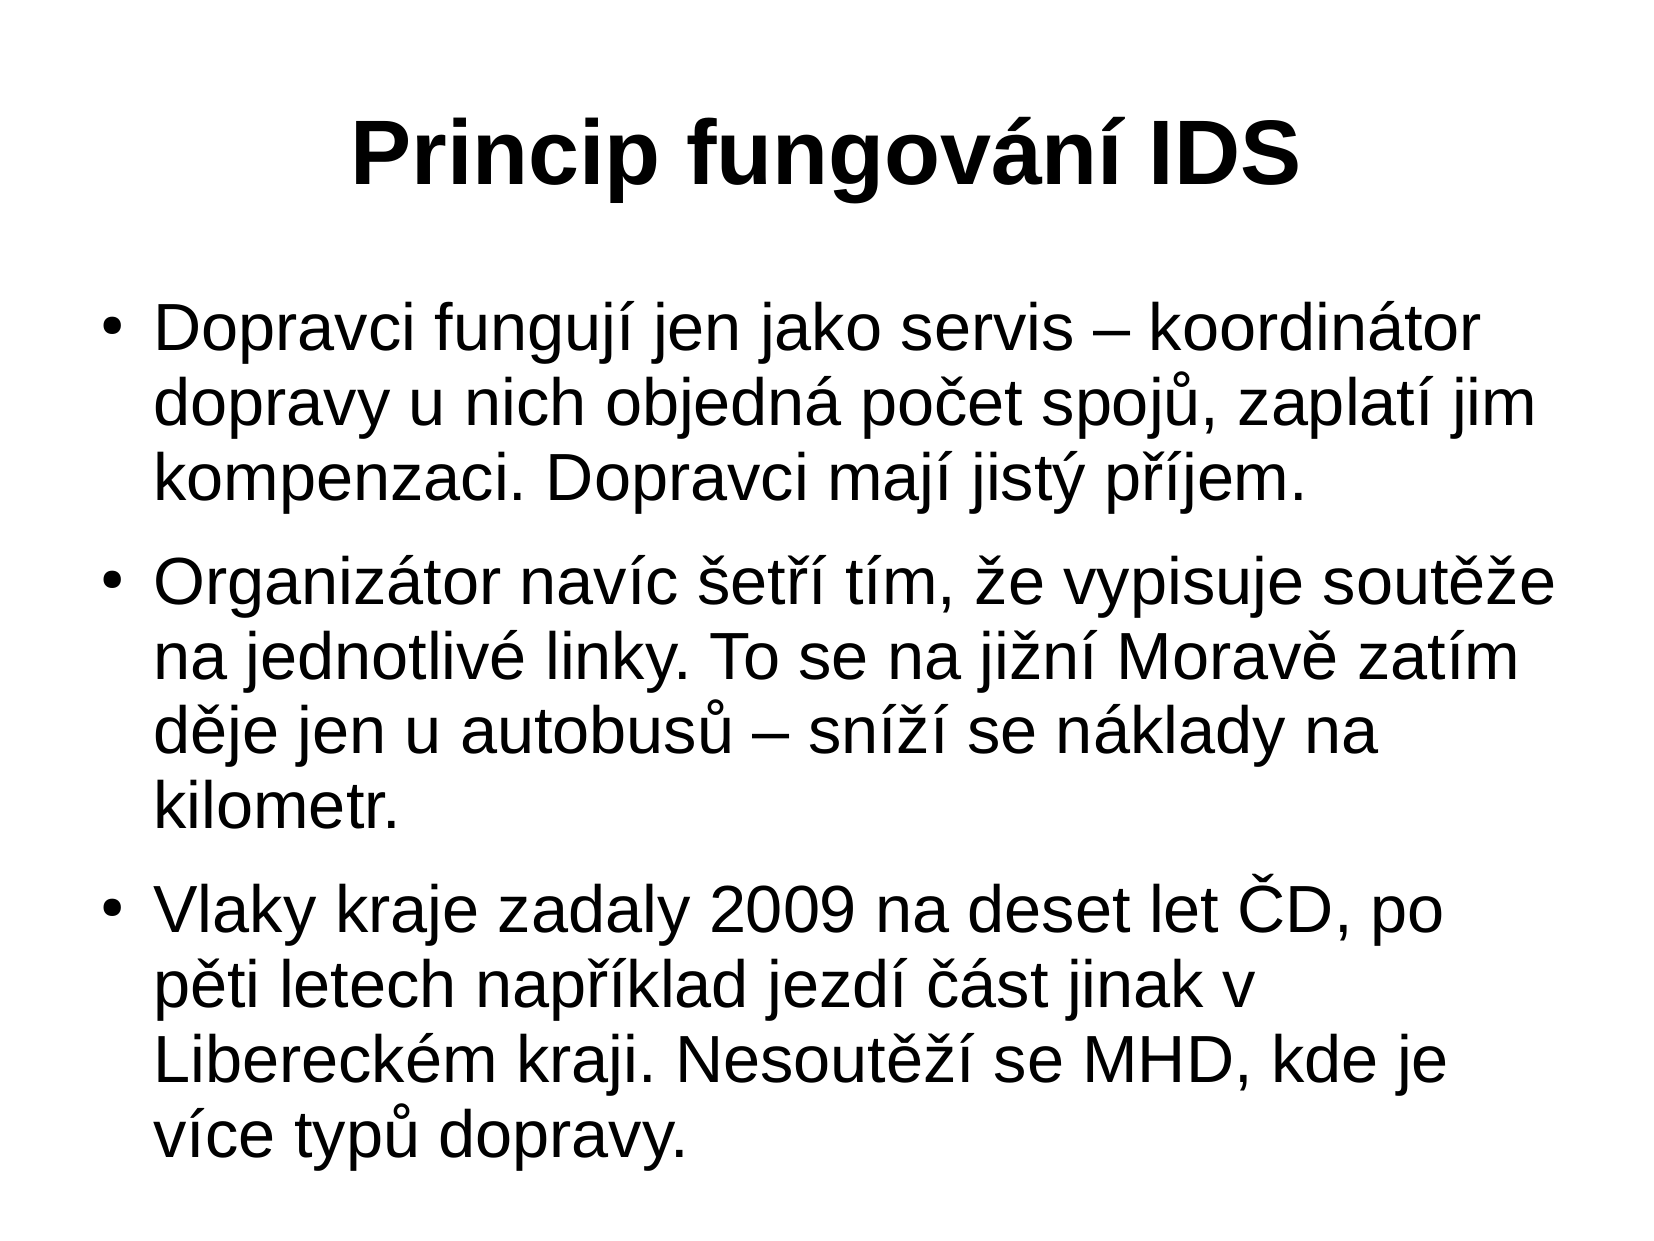

# Princip fungování IDS
Dopravci fungují jen jako servis – koordinátor dopravy u nich objedná počet spojů, zaplatí jim kompenzaci. Dopravci mají jistý příjem.
Organizátor navíc šetří tím, že vypisuje soutěže na jednotlivé linky. To se na jižní Moravě zatím děje jen u autobusů – sníží se náklady na kilometr.
Vlaky kraje zadaly 2009 na deset let ČD, po pěti letech například jezdí část jinak v Libereckém kraji. Nesoutěží se MHD, kde je více typů dopravy.